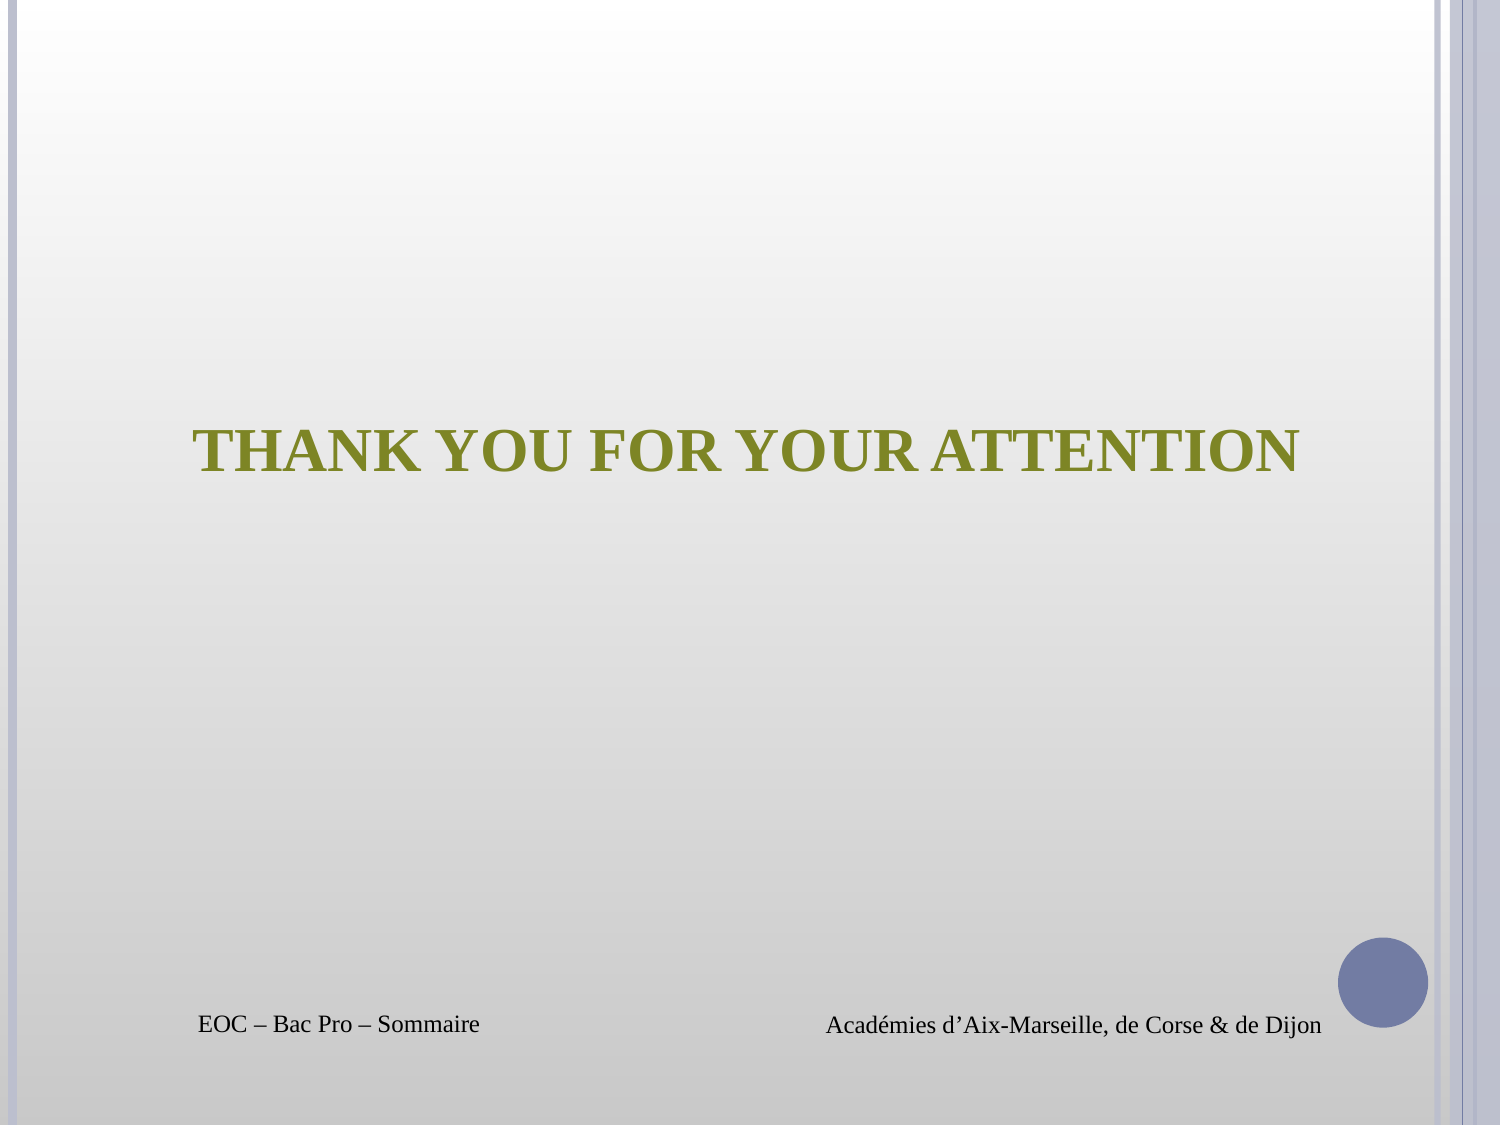

# THANK YOU FOR YOUR ATTENTION
EOC – Bac Pro – Sommaire
Académies d’Aix-Marseille, de Corse & de Dijon